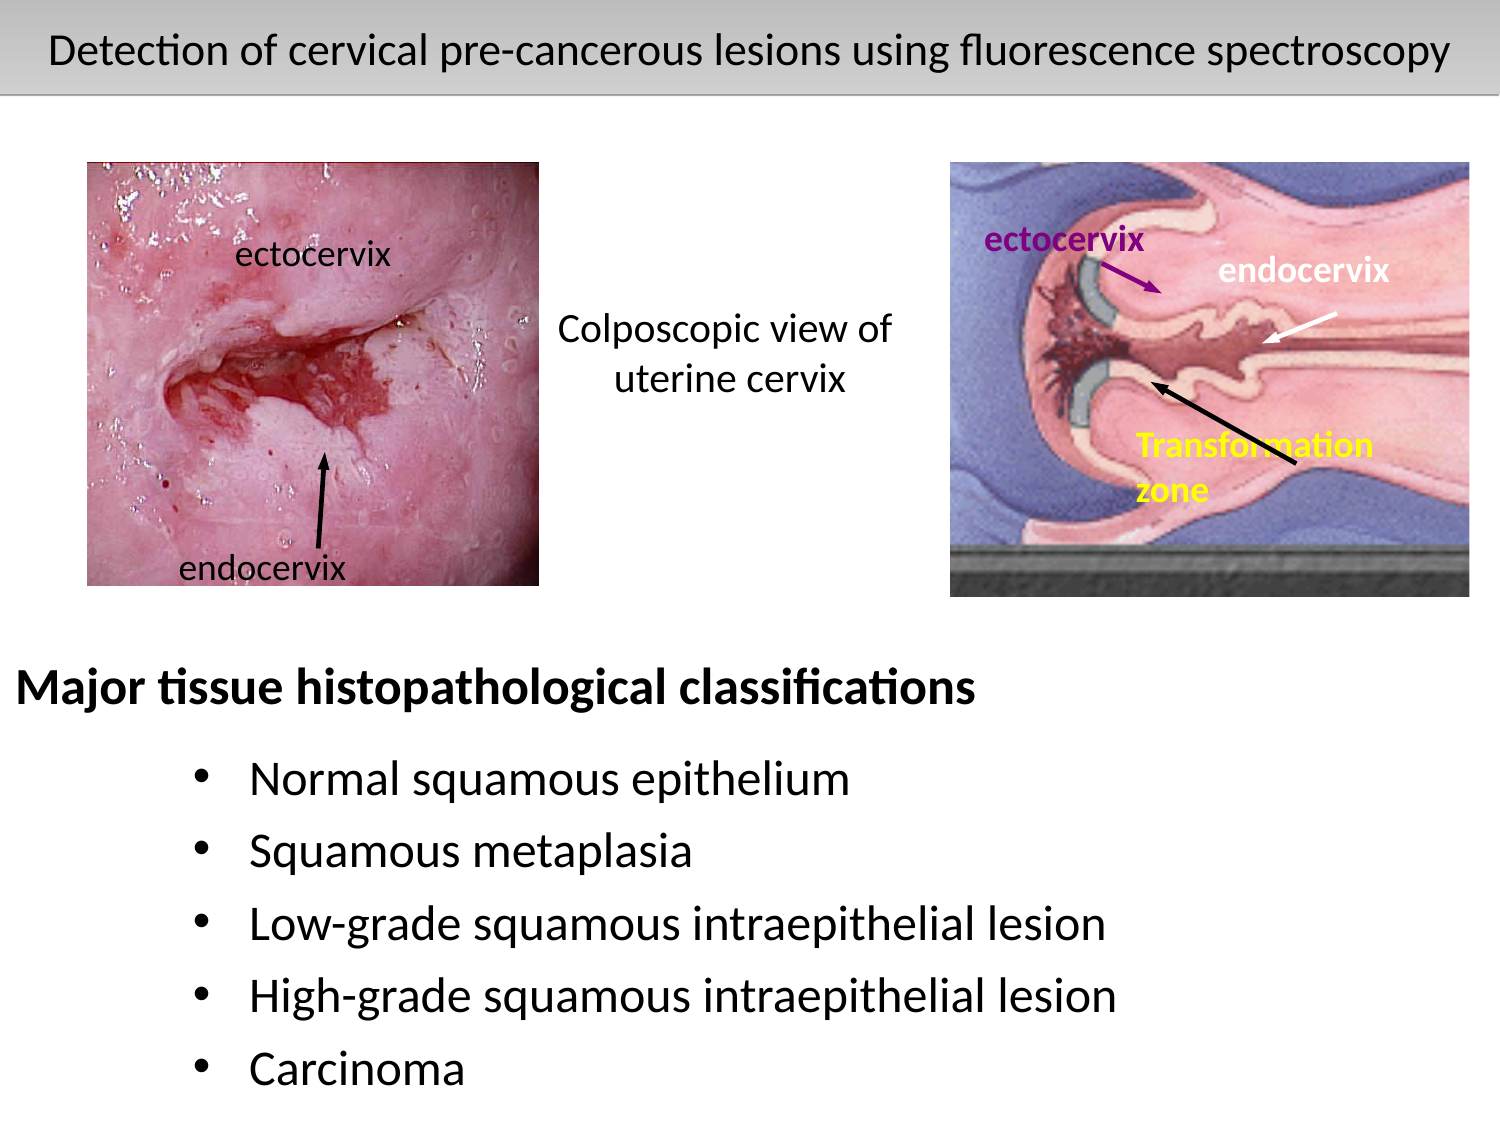

# Detection of cervical pre-cancerous lesions using fluorescence spectroscopy
ectocervix
ectocervix
endocervix
Colposcopic view of
uterine cervix
Transformation
zone
endocervix
Major tissue histopathological classifications
Normal squamous epithelium
Squamous metaplasia
Low-grade squamous intraepithelial lesion
High-grade squamous intraepithelial lesion
Carcinoma